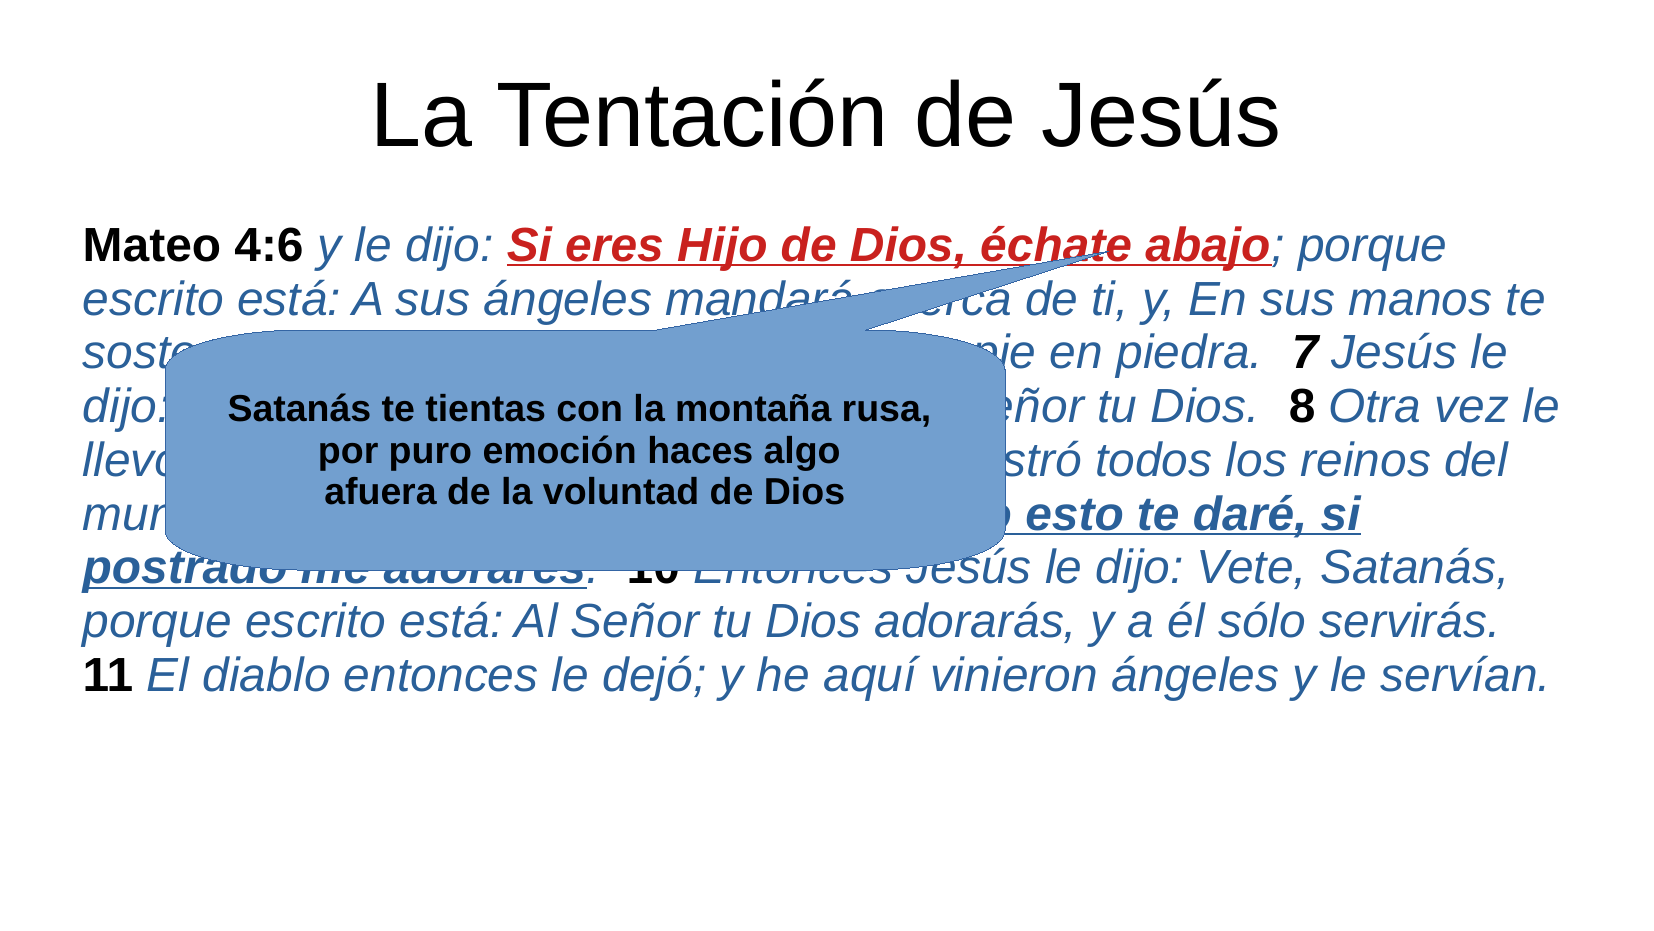

# La Tentación de Jesús
Mateo 4:6 y le dijo: Si eres Hijo de Dios, échate abajo; porque escrito está: A sus ángeles mandará acerca de ti, y, En sus manos te sostendrán, Para que no tropieces con tu pie en piedra. 7 Jesús le dijo: Escrito está también: No tentarás al Señor tu Dios. 8 Otra vez le llevó el diablo a un monte muy alto, y le mostró todos los reinos del mundo y la gloria de ellos, 9 y le dijo: Todo esto te daré, si postrado me adorares. 10 Entonces Jesús le dijo: Vete, Satanás, porque escrito está: Al Señor tu Dios adorarás, y a él sólo servirás. 11 El diablo entonces le dejó; y he aquí vinieron ángeles y le servían.
Satanás te tientas con la montaña rusa,
por puro emoción haces algo
afuera de la voluntad de Dios